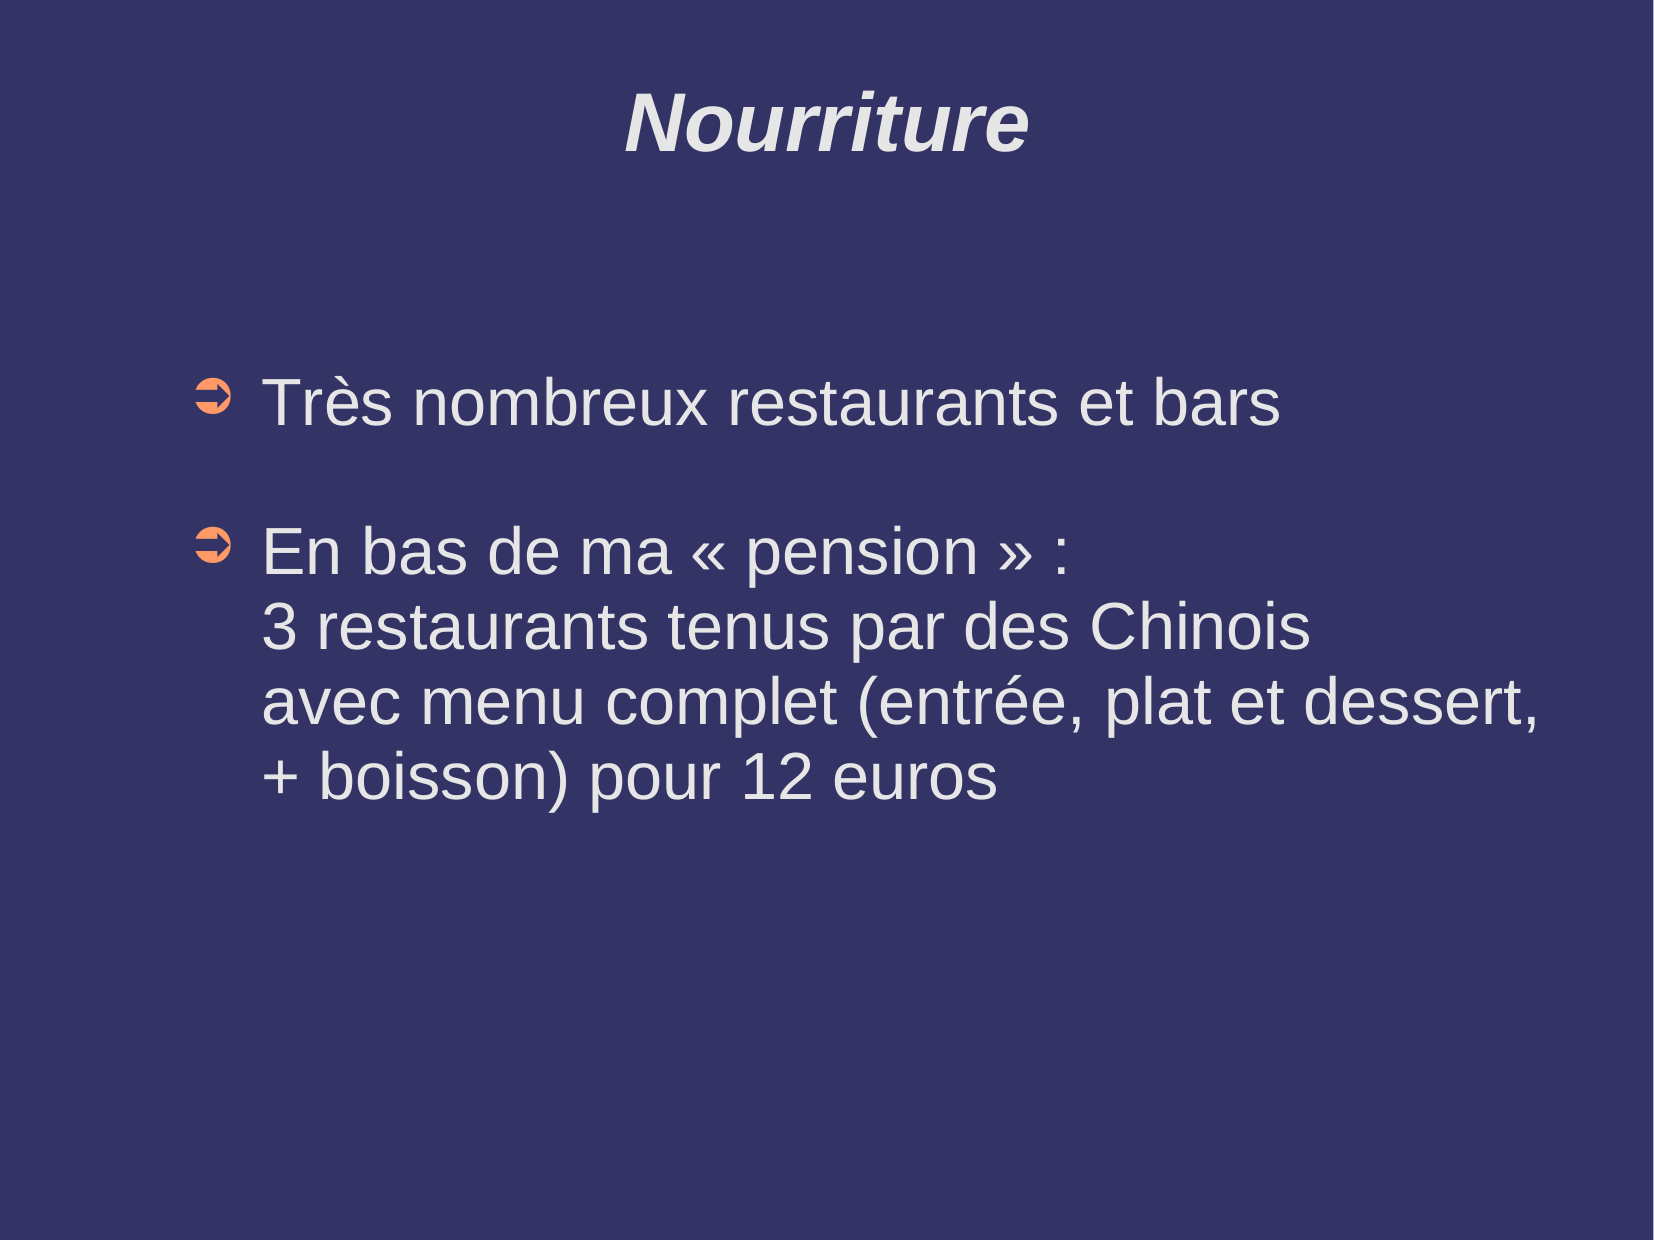

# Nourriture
Très nombreux restaurants et bars
En bas de ma « pension » :
3 restaurants tenus par des Chinois
avec menu complet (entrée, plat et dessert, + boisson) pour 12 euros